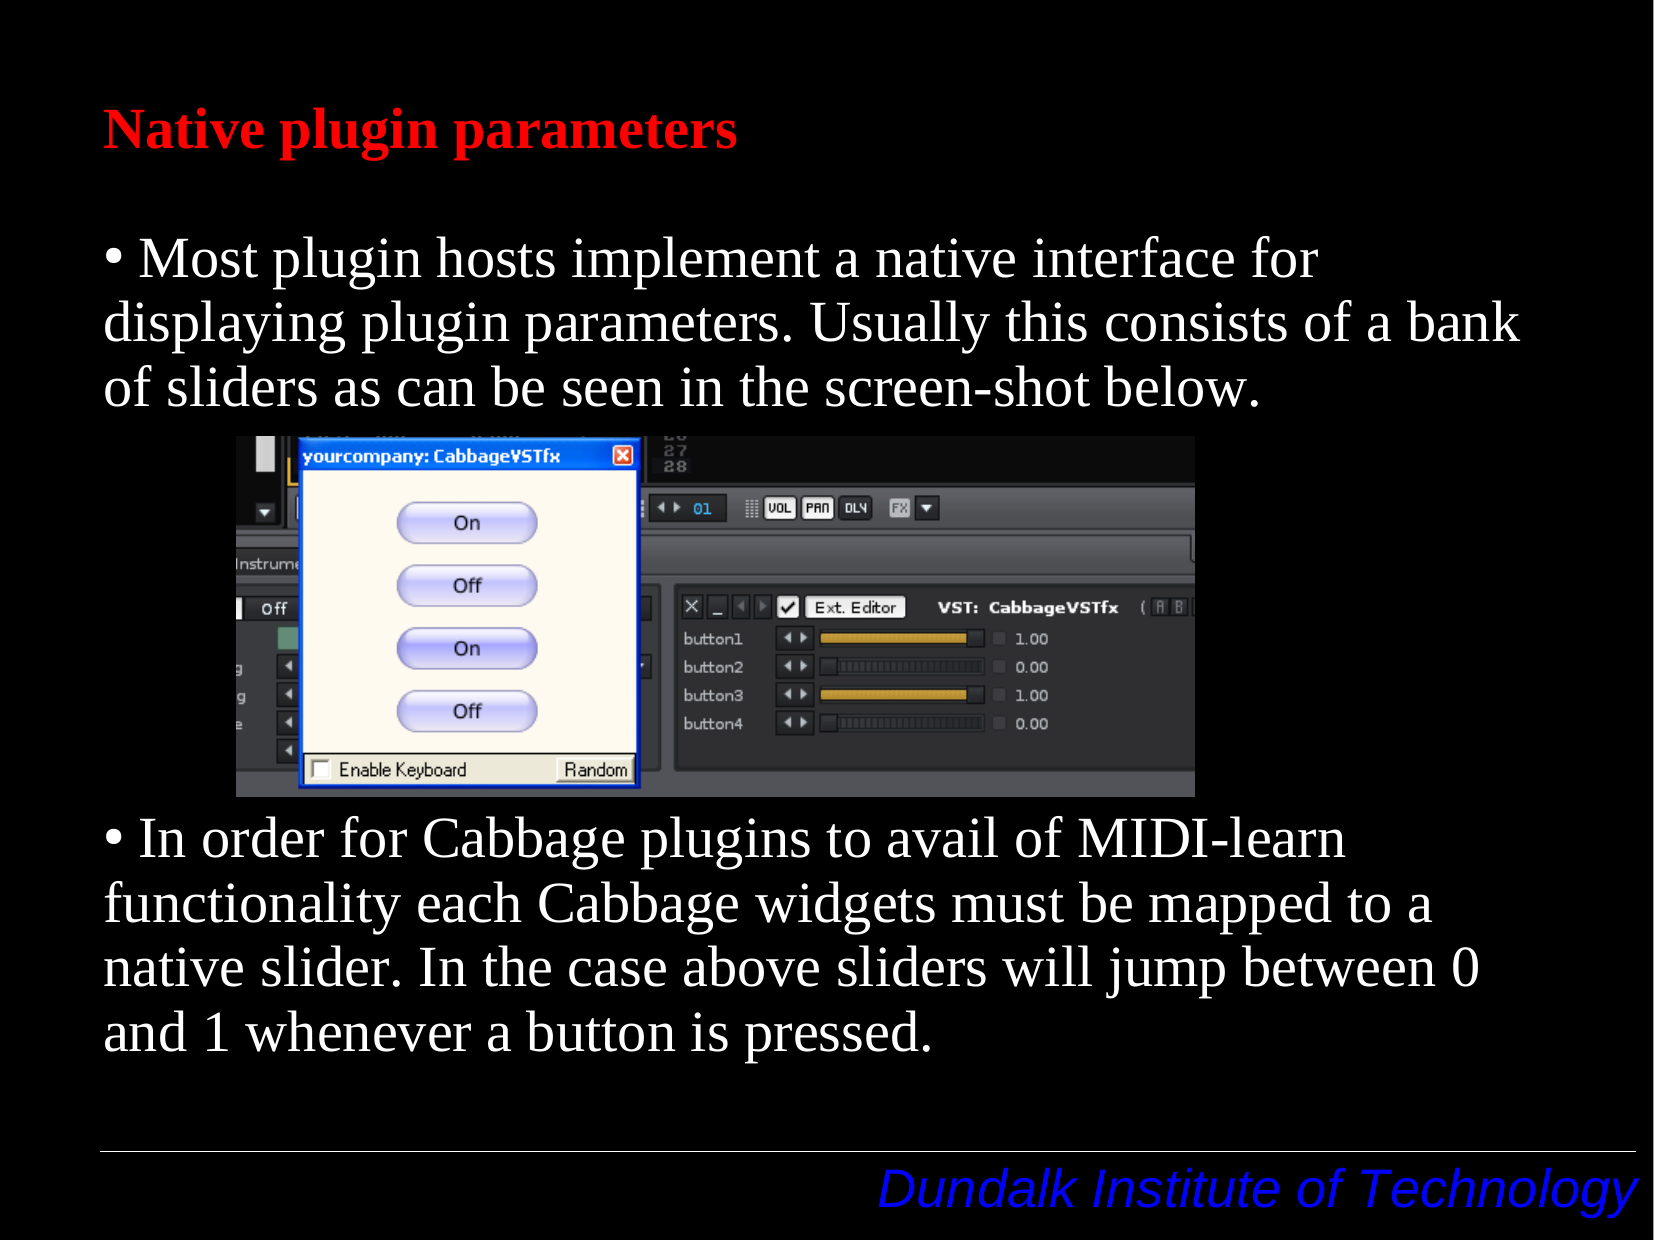

Native plugin parameters
 Most plugin hosts implement a native interface for displaying plugin parameters. Usually this consists of a bank of sliders as can be seen in the screen-shot below.
 In order for Cabbage plugins to avail of MIDI-learn functionality each Cabbage widgets must be mapped to a native slider. In the case above sliders will jump between 0 and 1 whenever a button is pressed.
Dundalk Institute of Technology